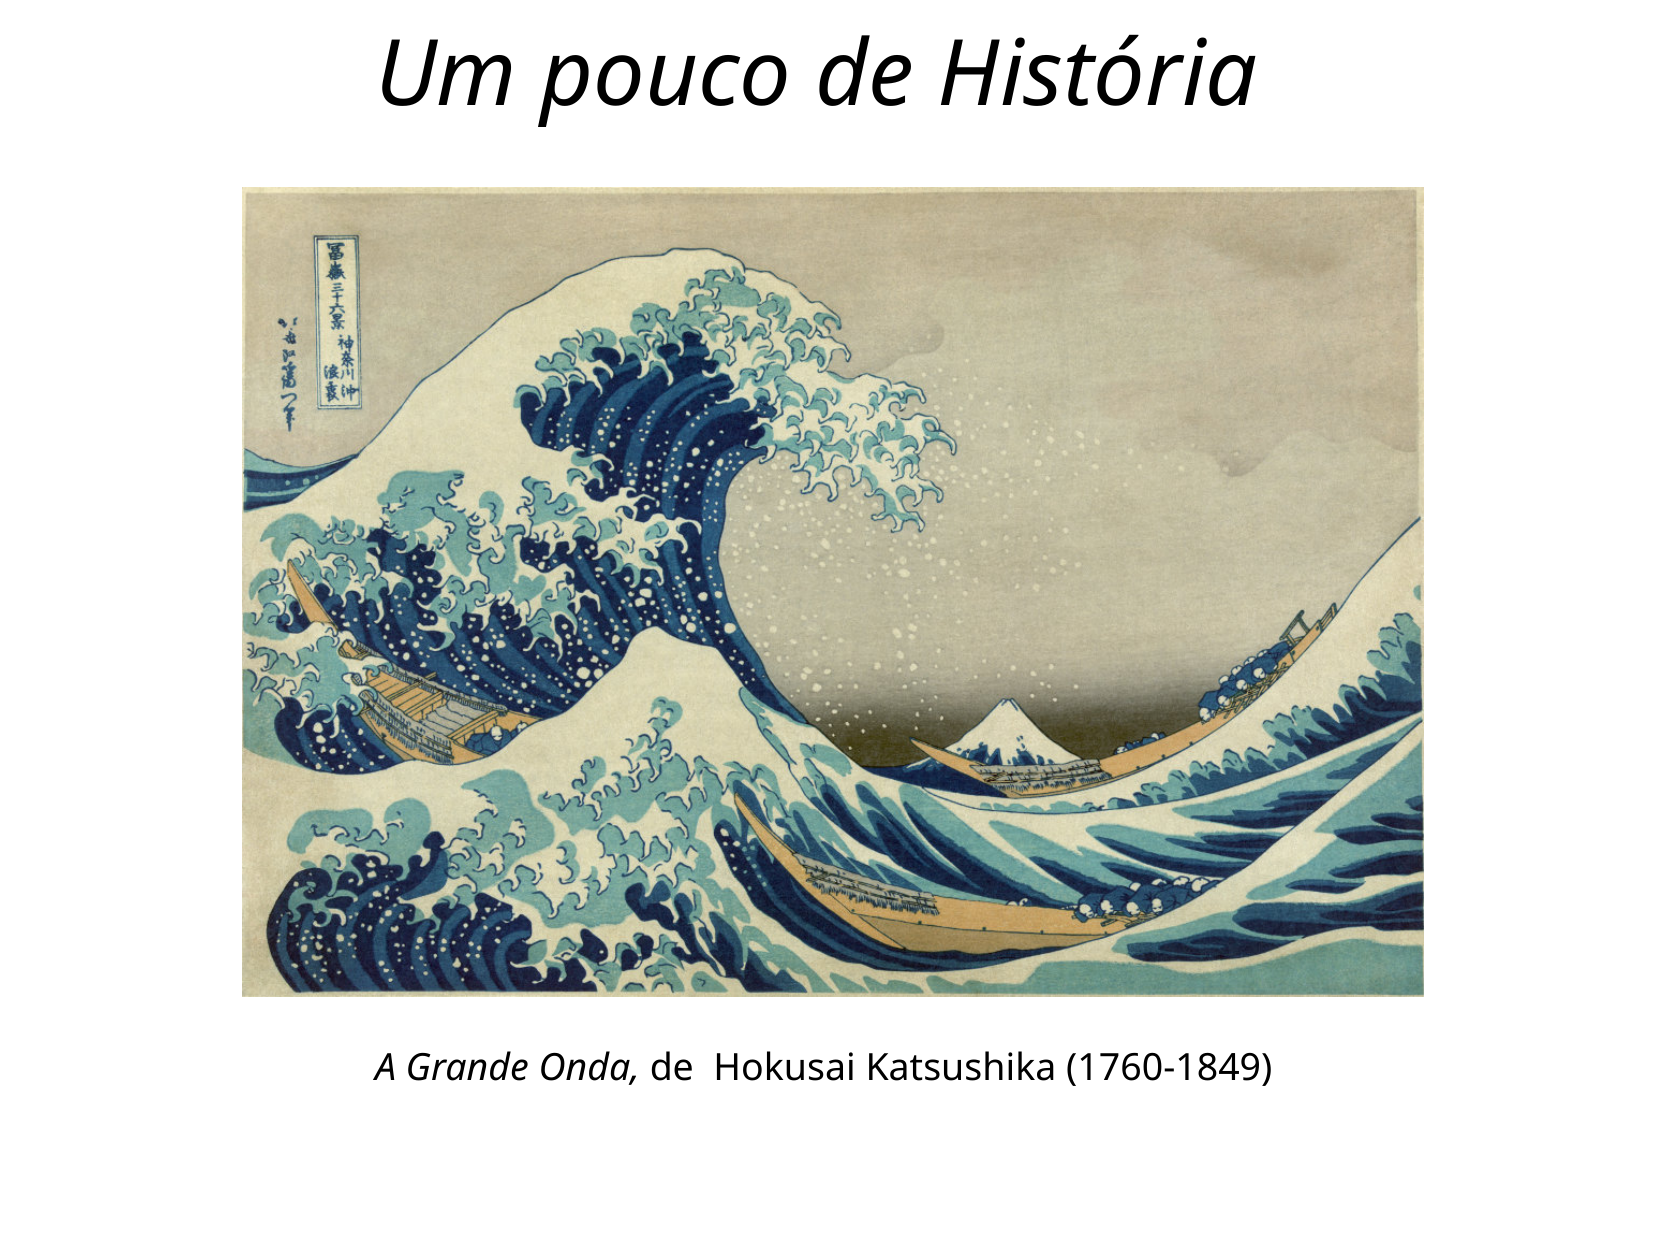

Um pouco de História
A Grande Onda, de Hokusai Katsushika (1760-1849)